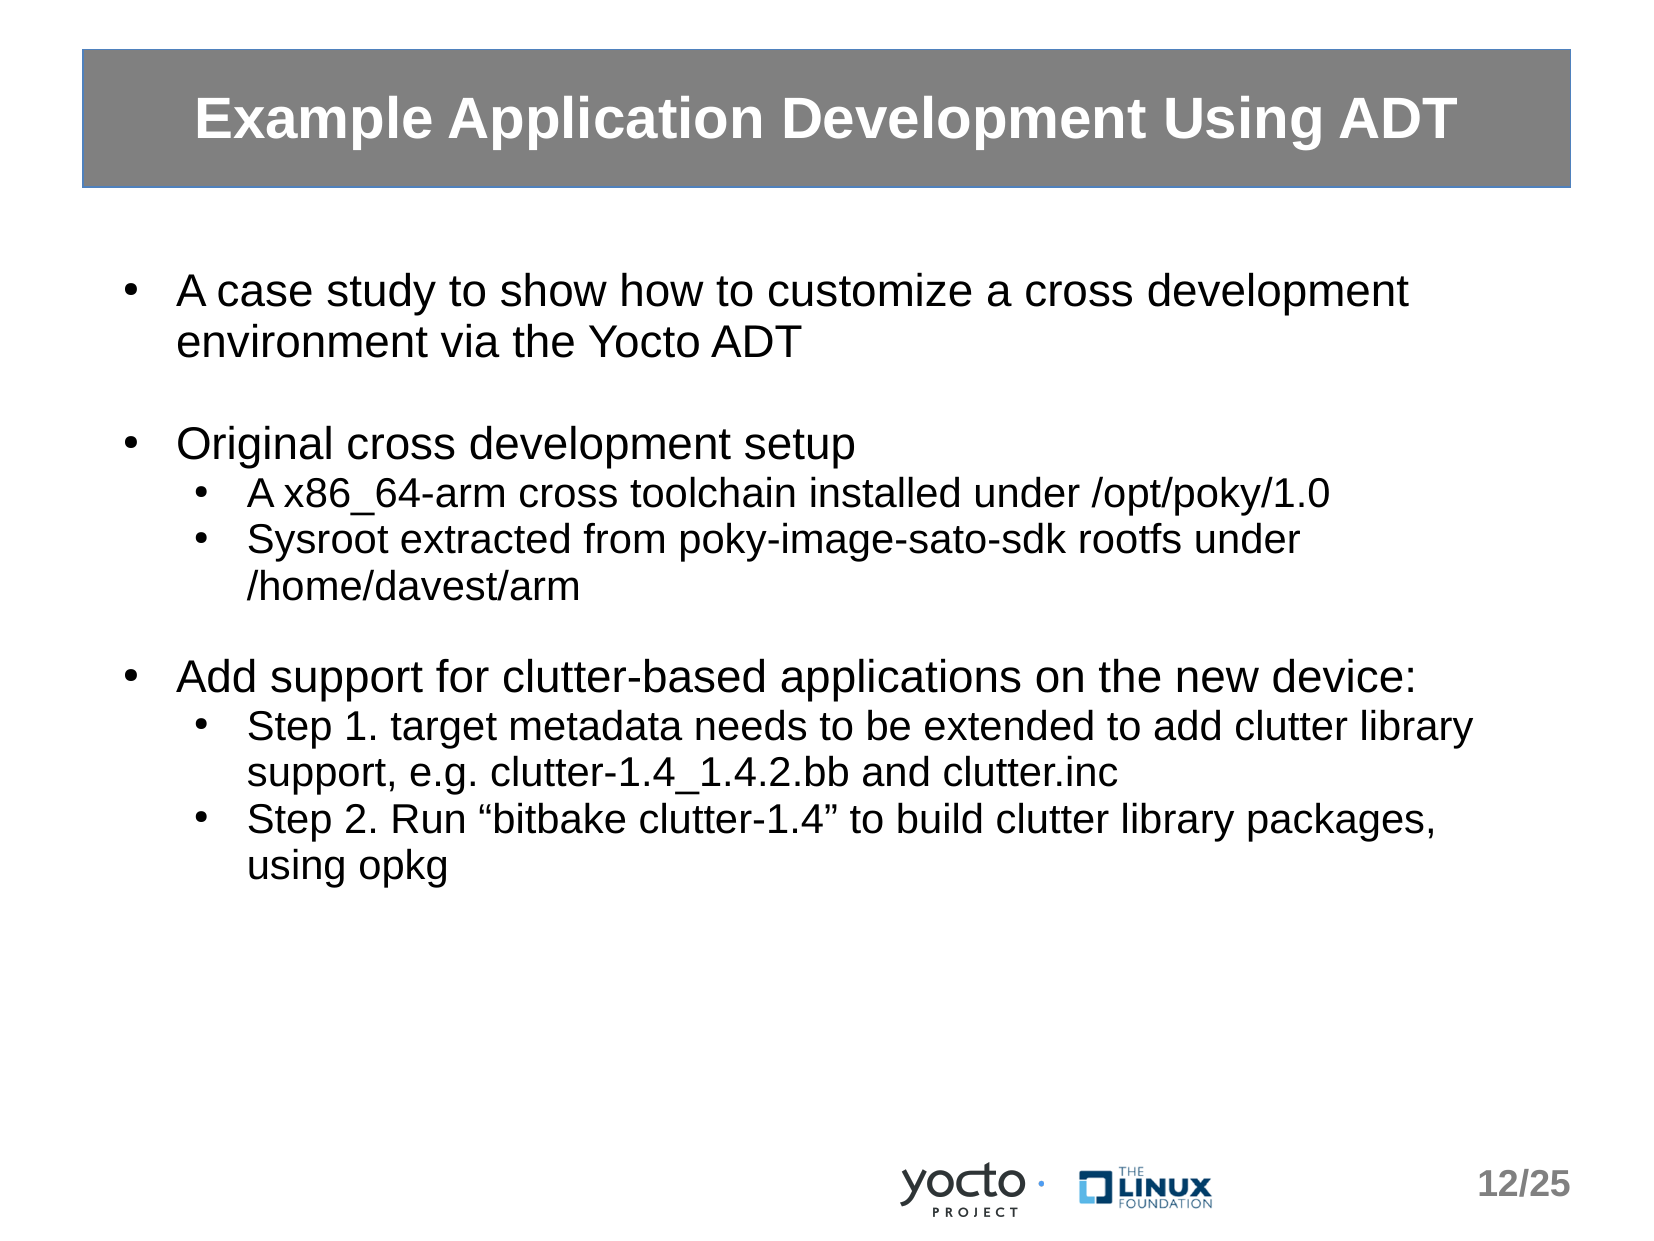

# Example Application Development Using ADT
A case study to show how to customize a cross development environment via the Yocto ADT
Original cross development setup
A x86_64-arm cross toolchain installed under /opt/poky/1.0
Sysroot extracted from poky-image-sato-sdk rootfs under /home/davest/arm
Add support for clutter-based applications on the new device:
Step 1. target metadata needs to be extended to add clutter library support, e.g. clutter-1.4_1.4.2.bb and clutter.inc
Step 2. Run “bitbake clutter-1.4” to build clutter library packages, using opkg
12